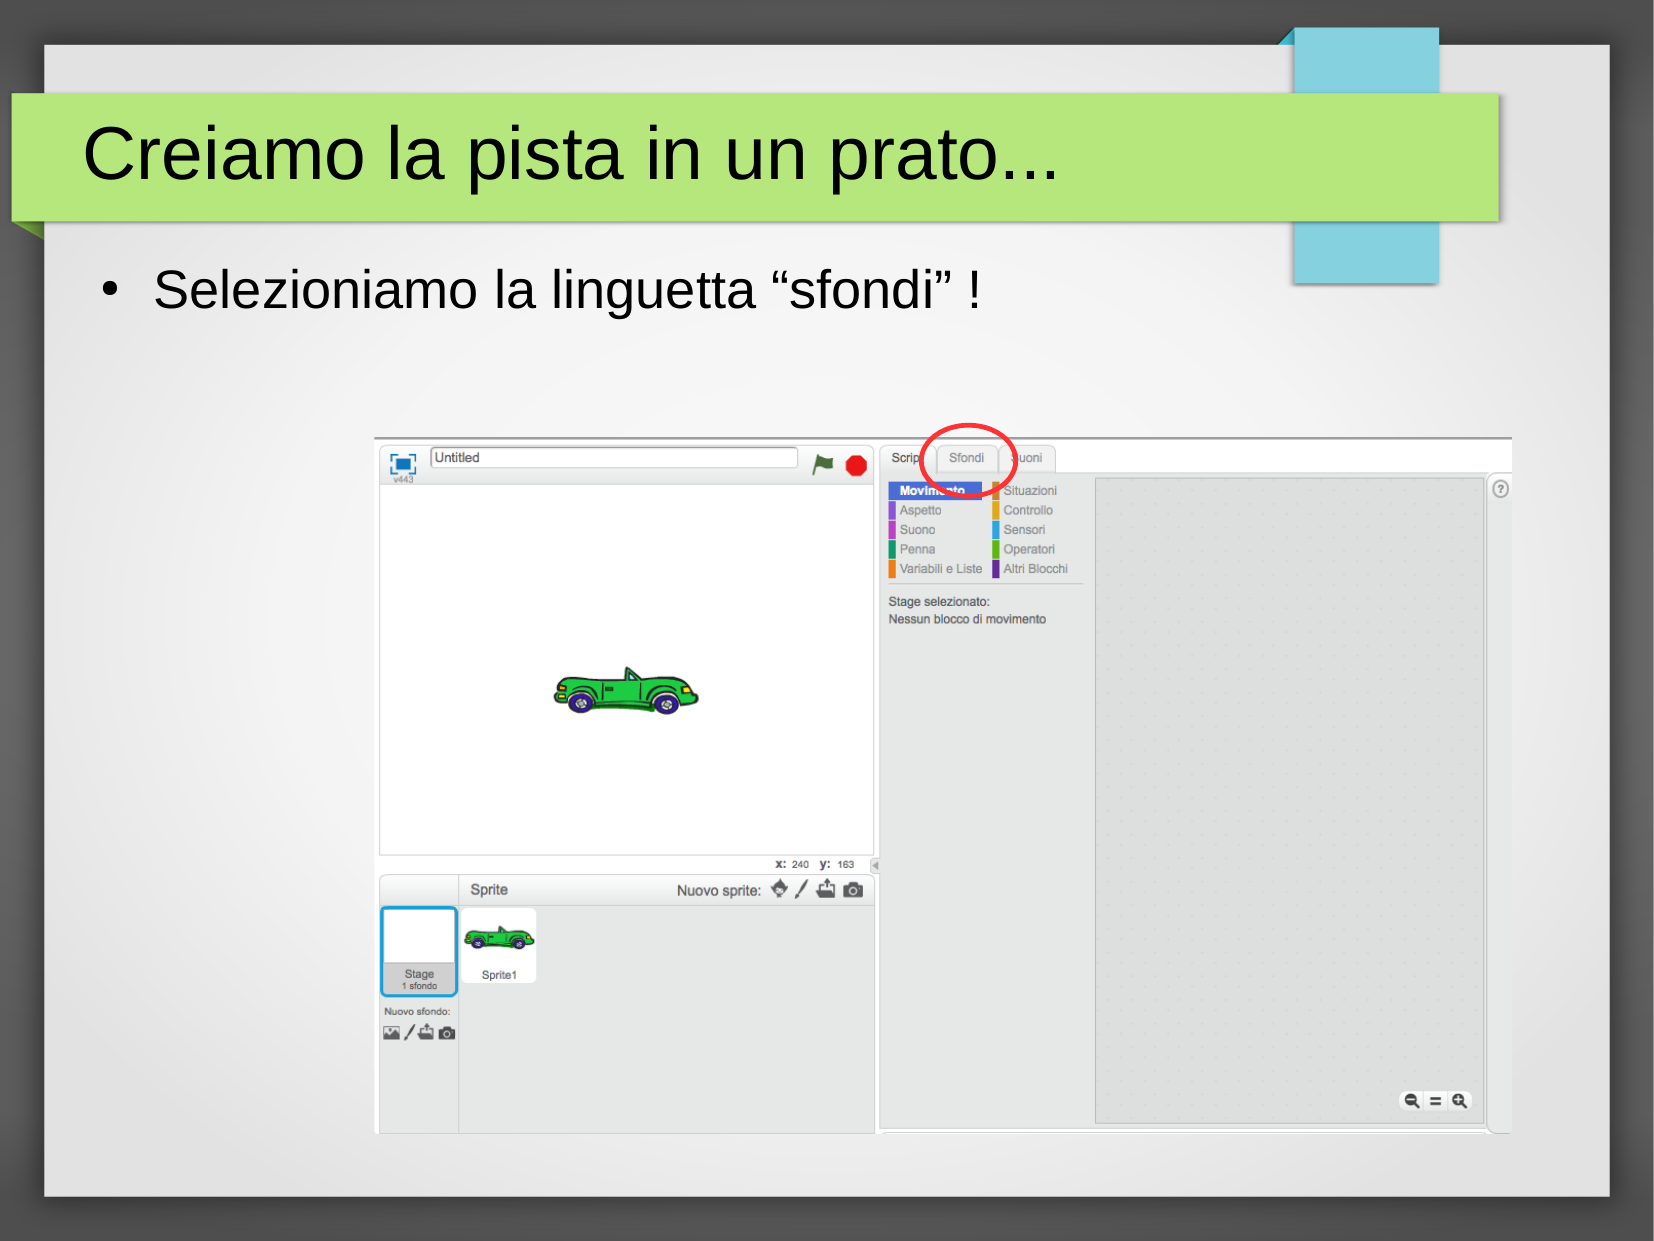

# Creiamo la pista in un prato...
Selezioniamo la linguetta “sfondi” !